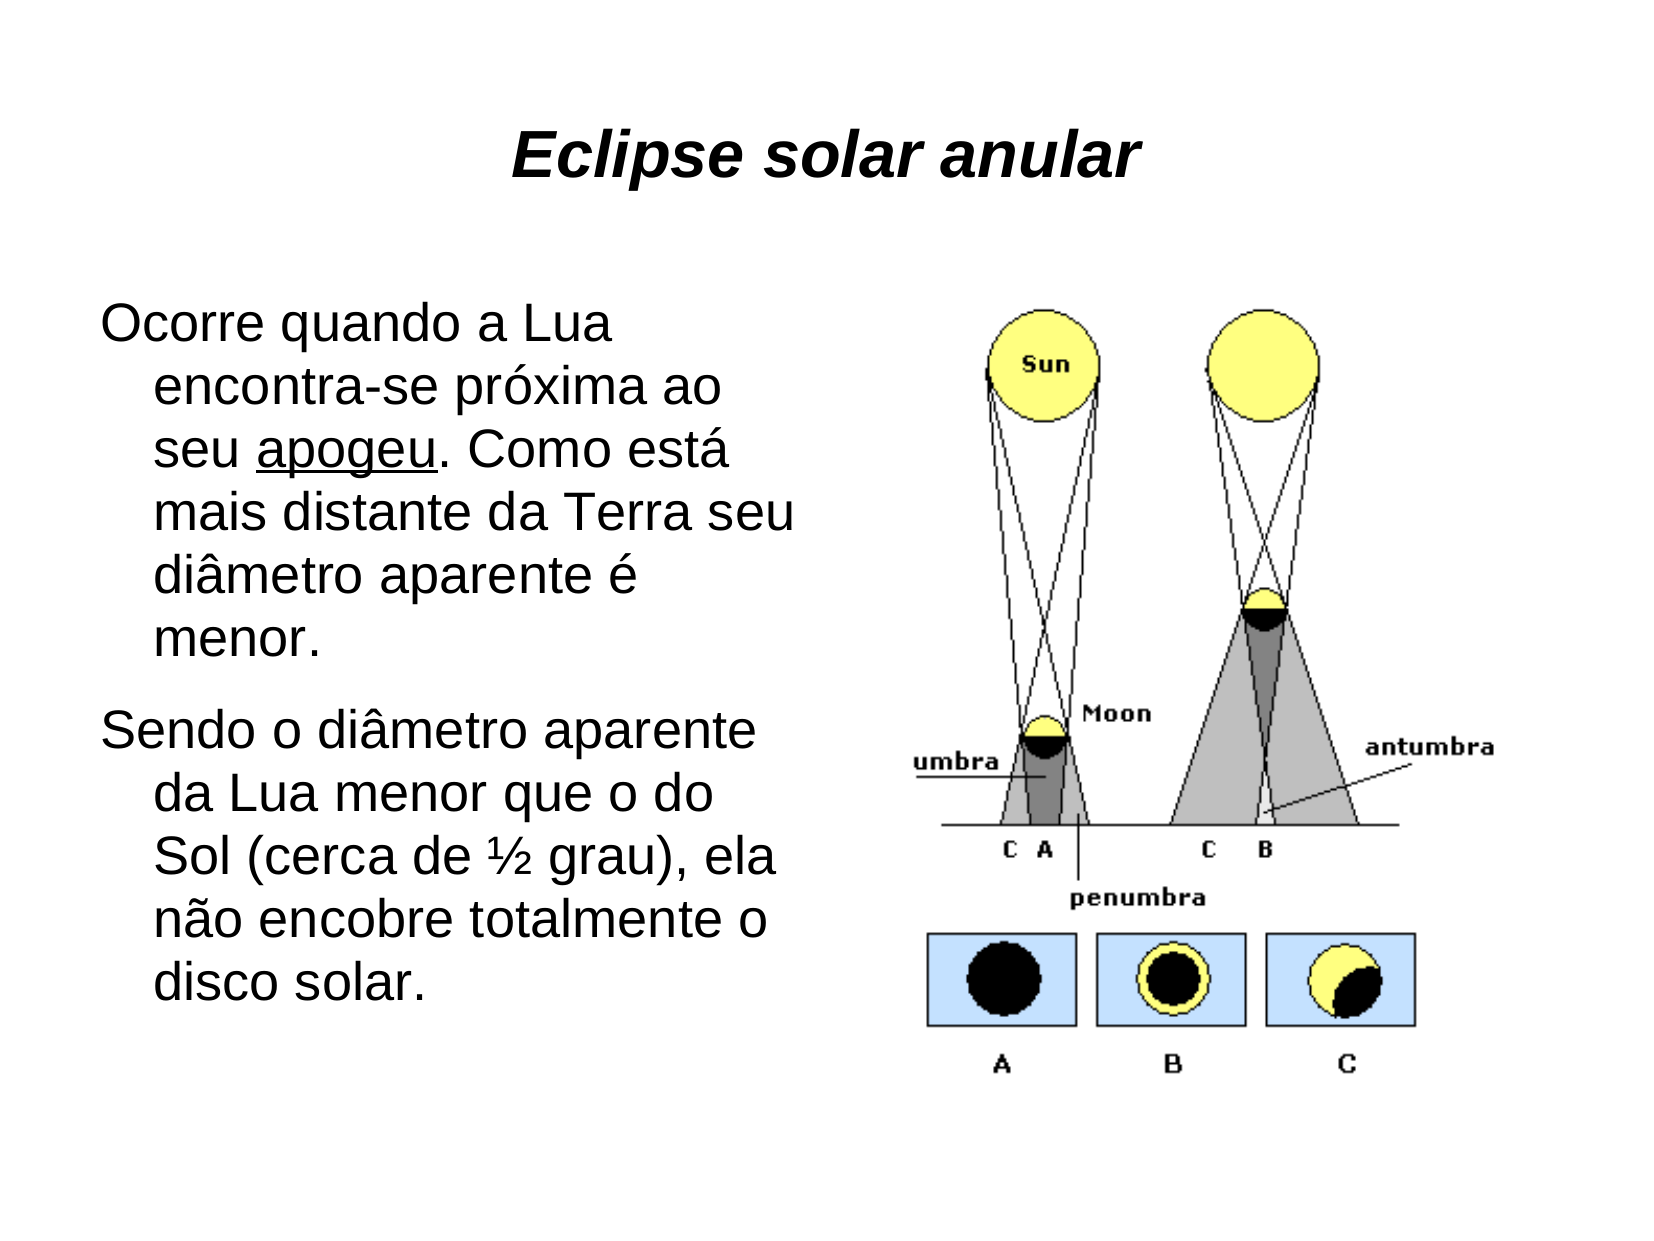

# Eclipse solar anular
Ocorre quando a Lua encontra-se próxima ao seu apogeu. Como está mais distante da Terra seu diâmetro aparente é menor.
Sendo o diâmetro aparente da Lua menor que o do Sol (cerca de ½ grau), ela não encobre totalmente o disco solar.